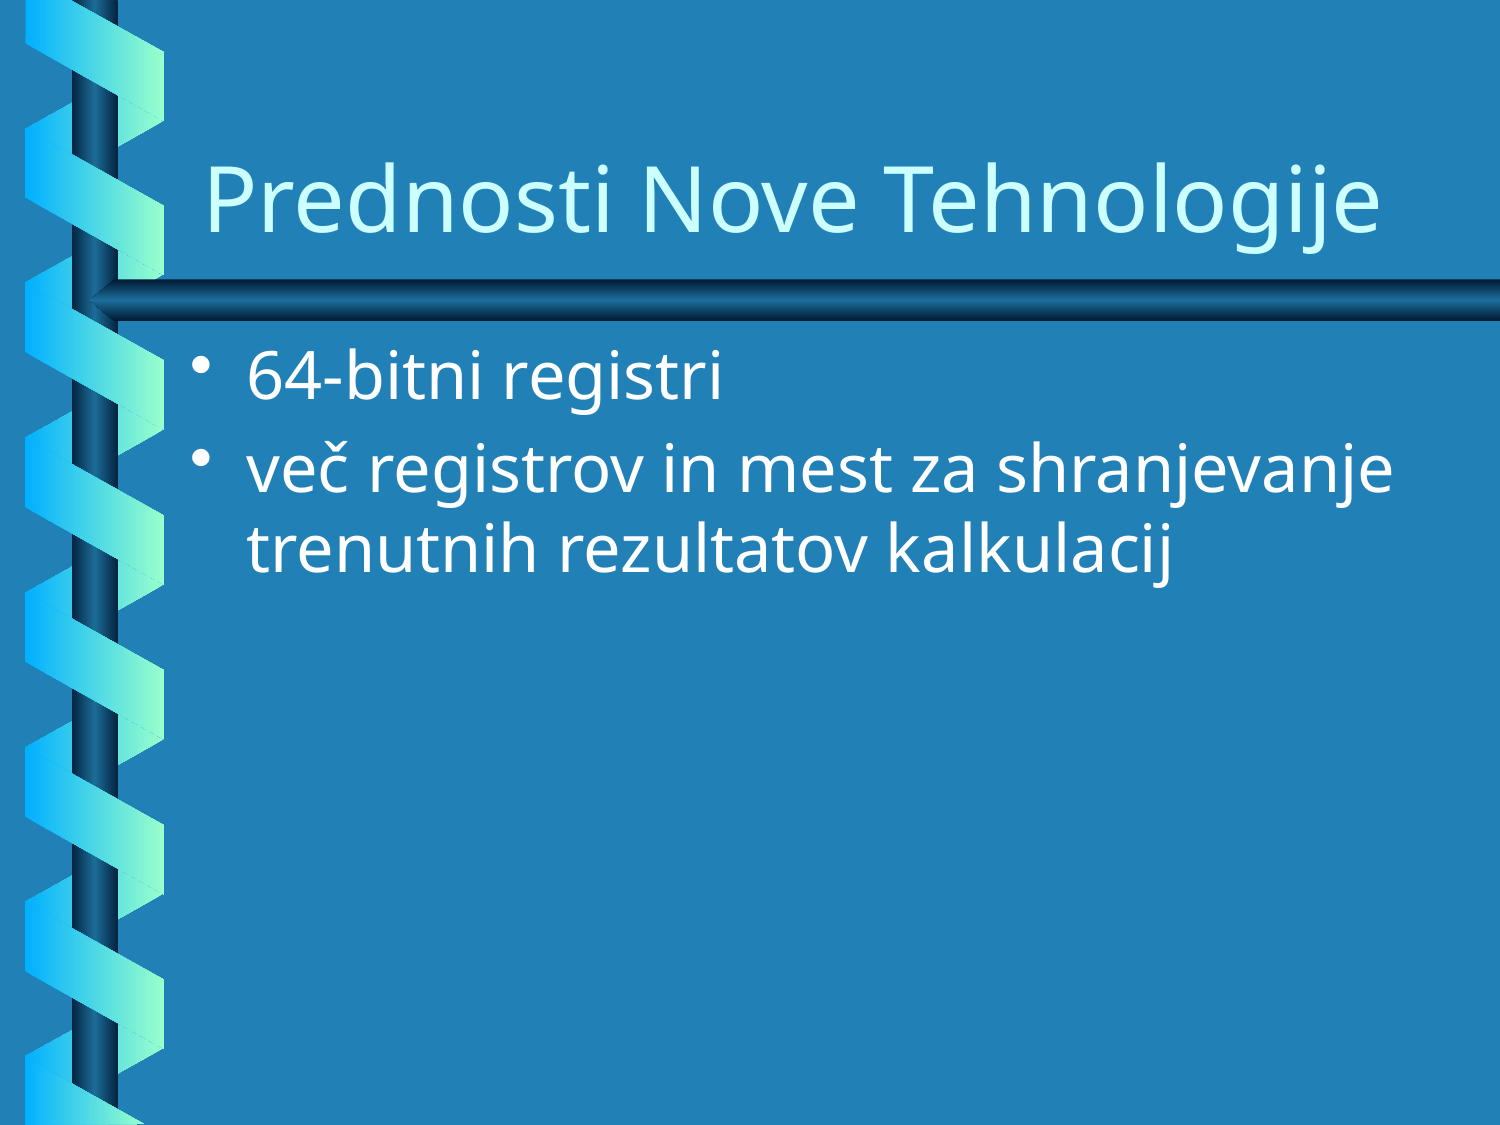

# Prednosti Nove Tehnologije
64-bitni registri
več registrov in mest za shranjevanje trenutnih rezultatov kalkulacij